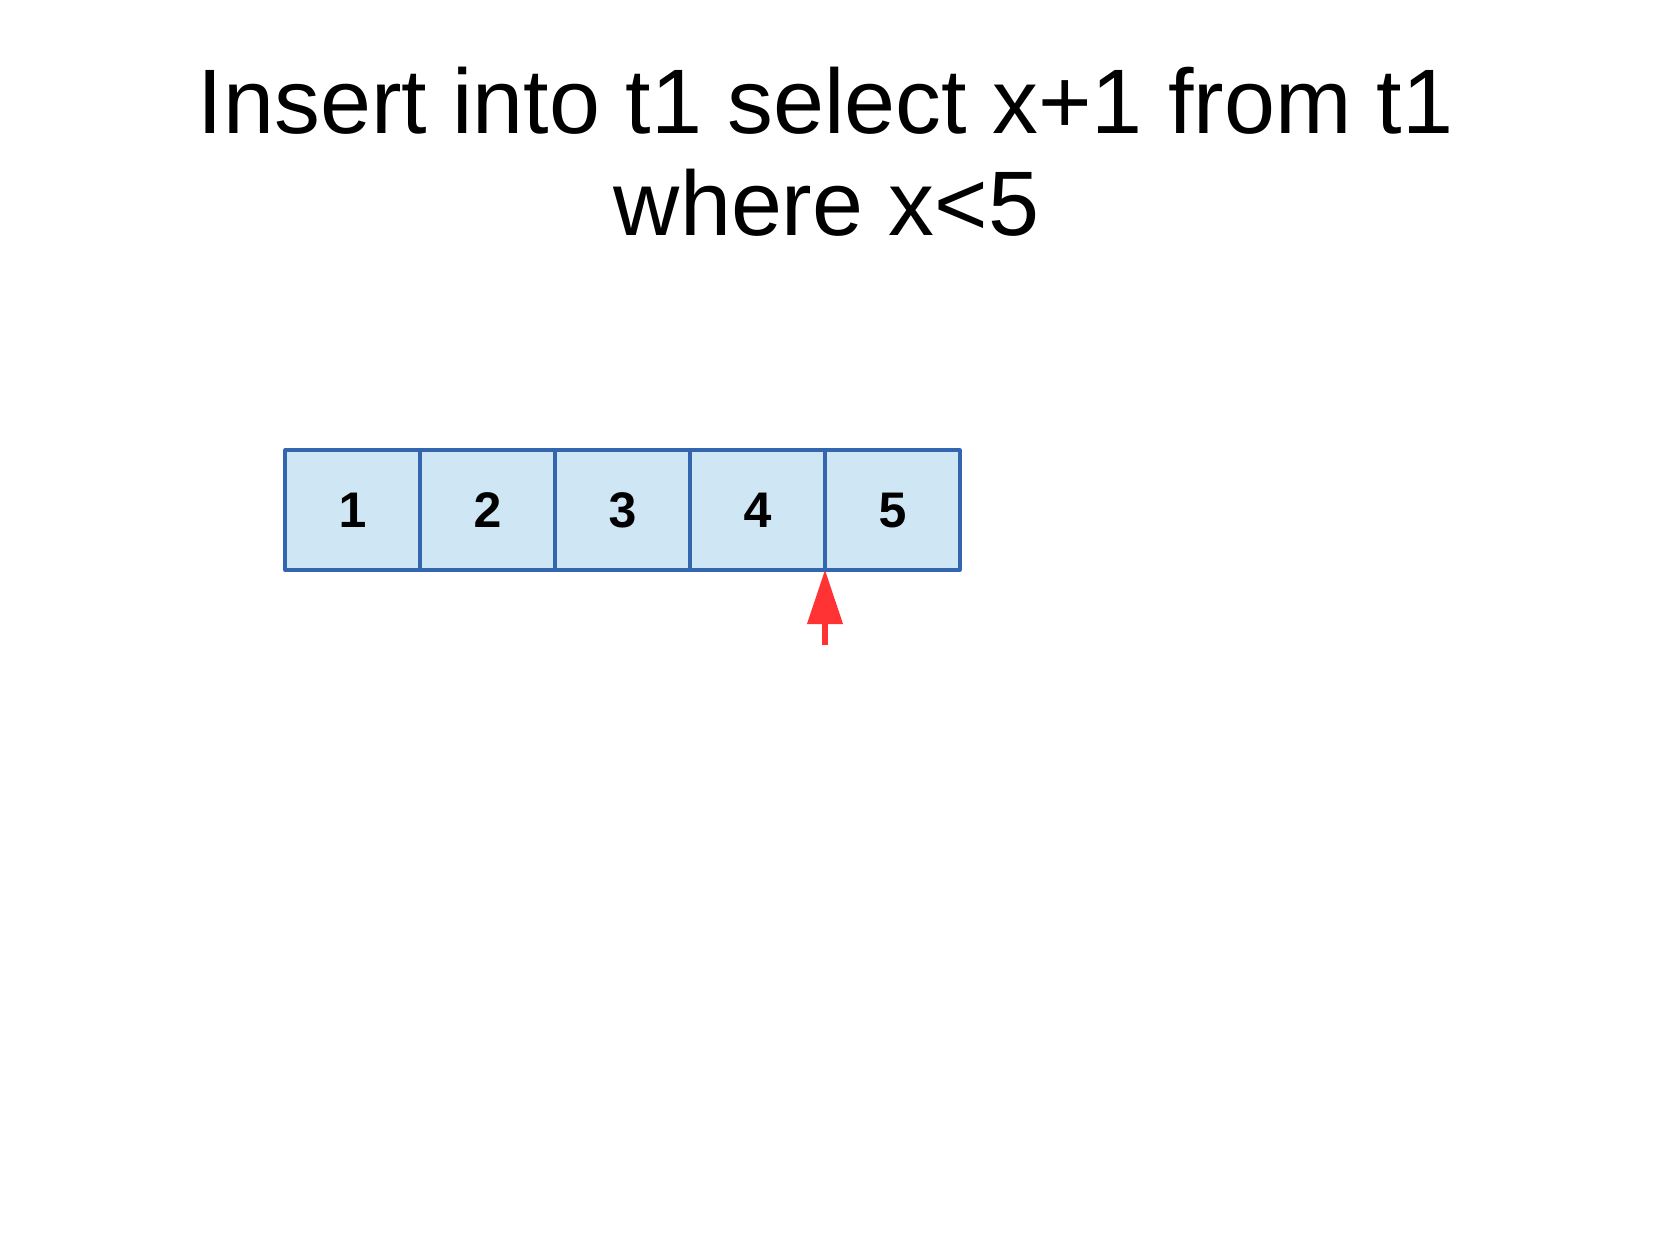

# Insert into t1 select x+1 from t1 where x<5
1
2
3
4
5